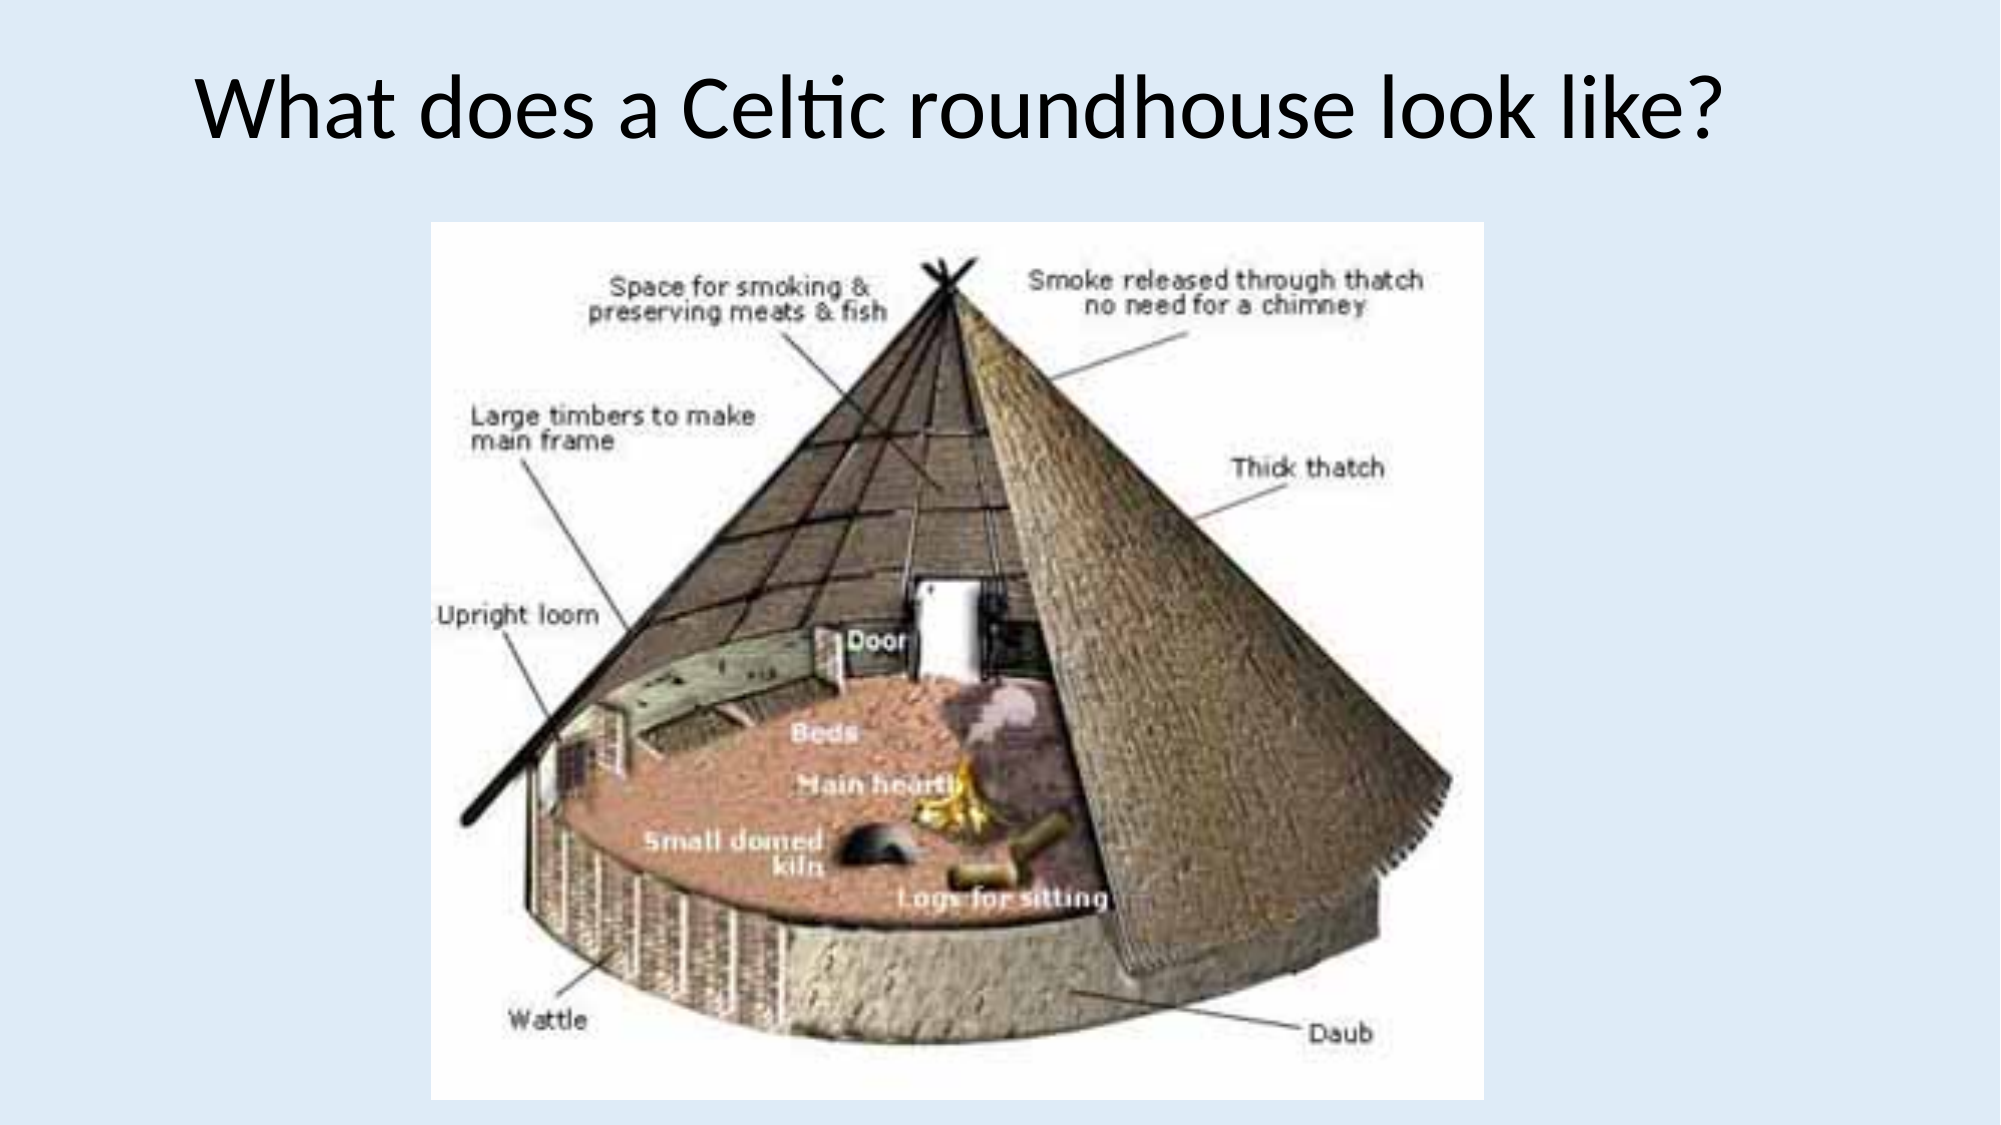

# What does a Celtic roundhouse look like?